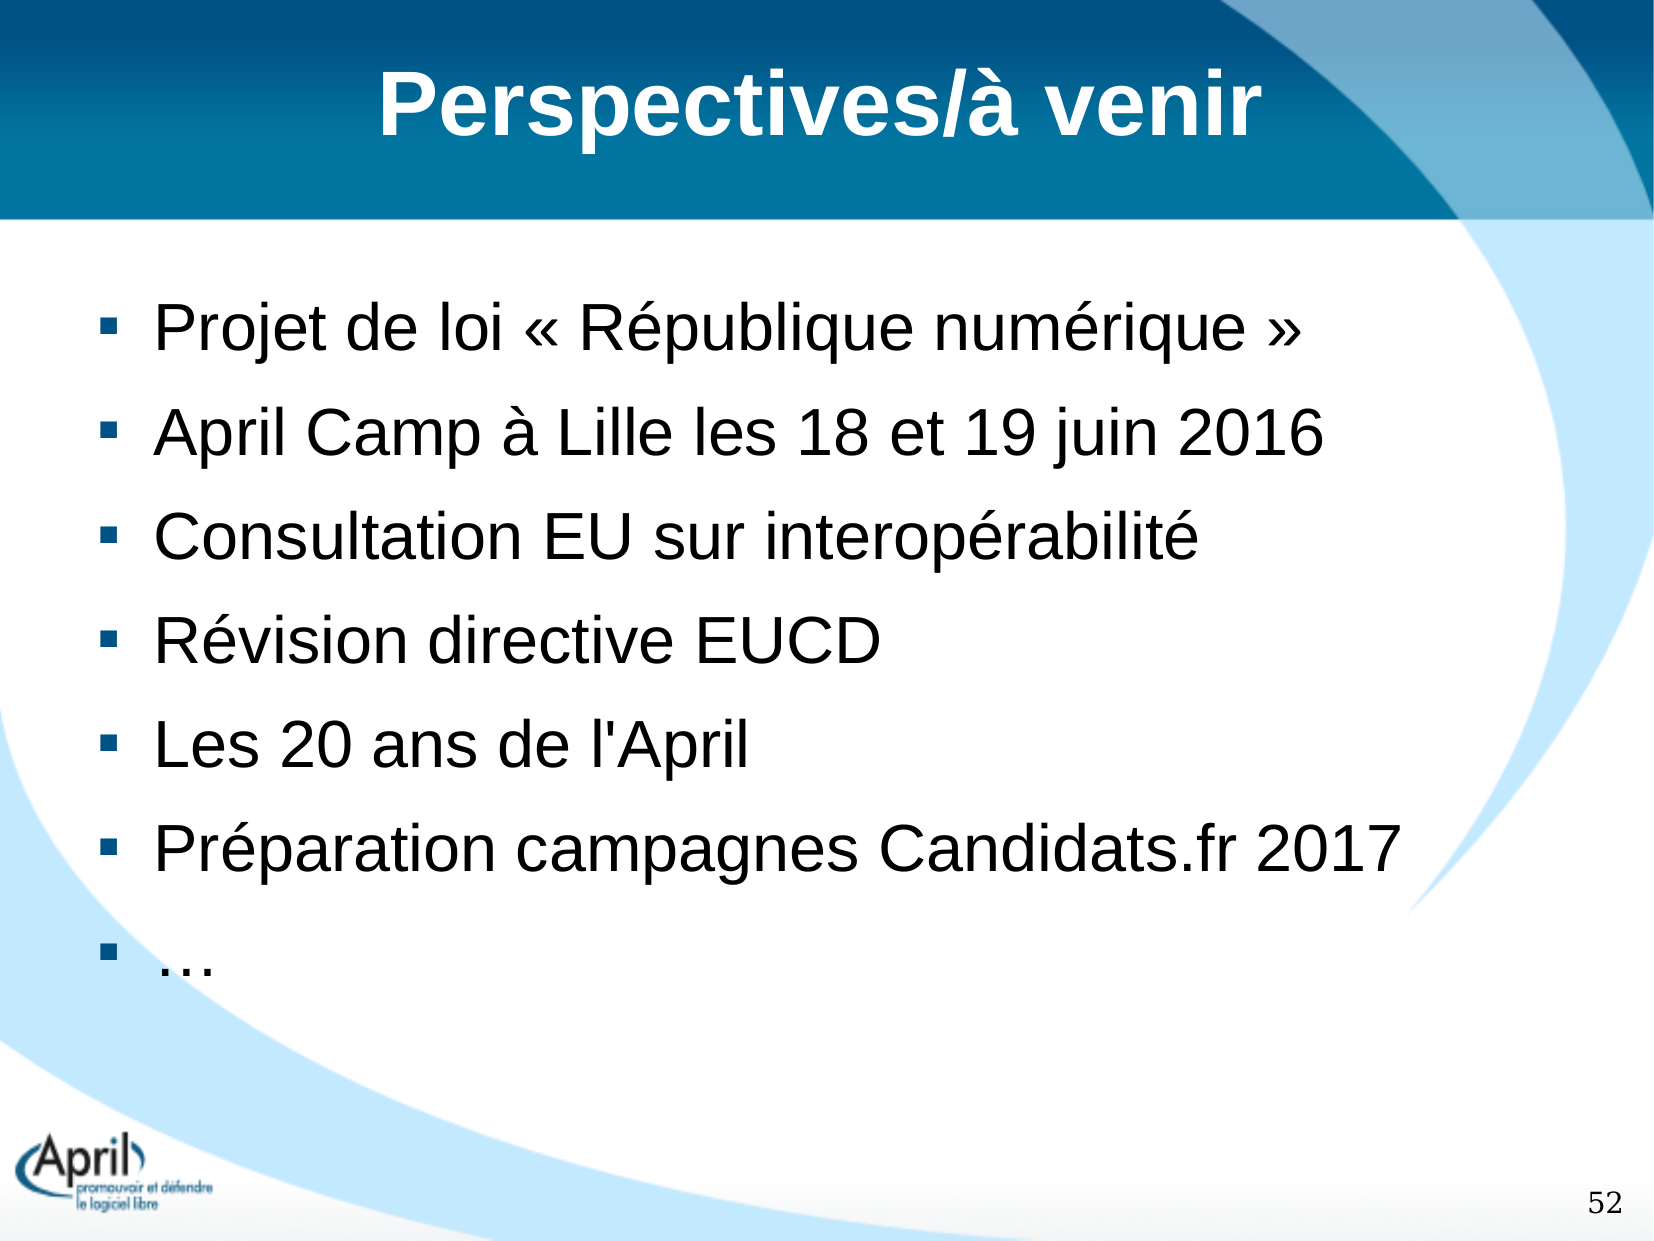

# Perspectives/à venir
Projet de loi « République numérique »
April Camp à Lille les 18 et 19 juin 2016
Consultation EU sur interopérabilité
Révision directive EUCD
Les 20 ans de l'April
Préparation campagnes Candidats.fr 2017
…
52